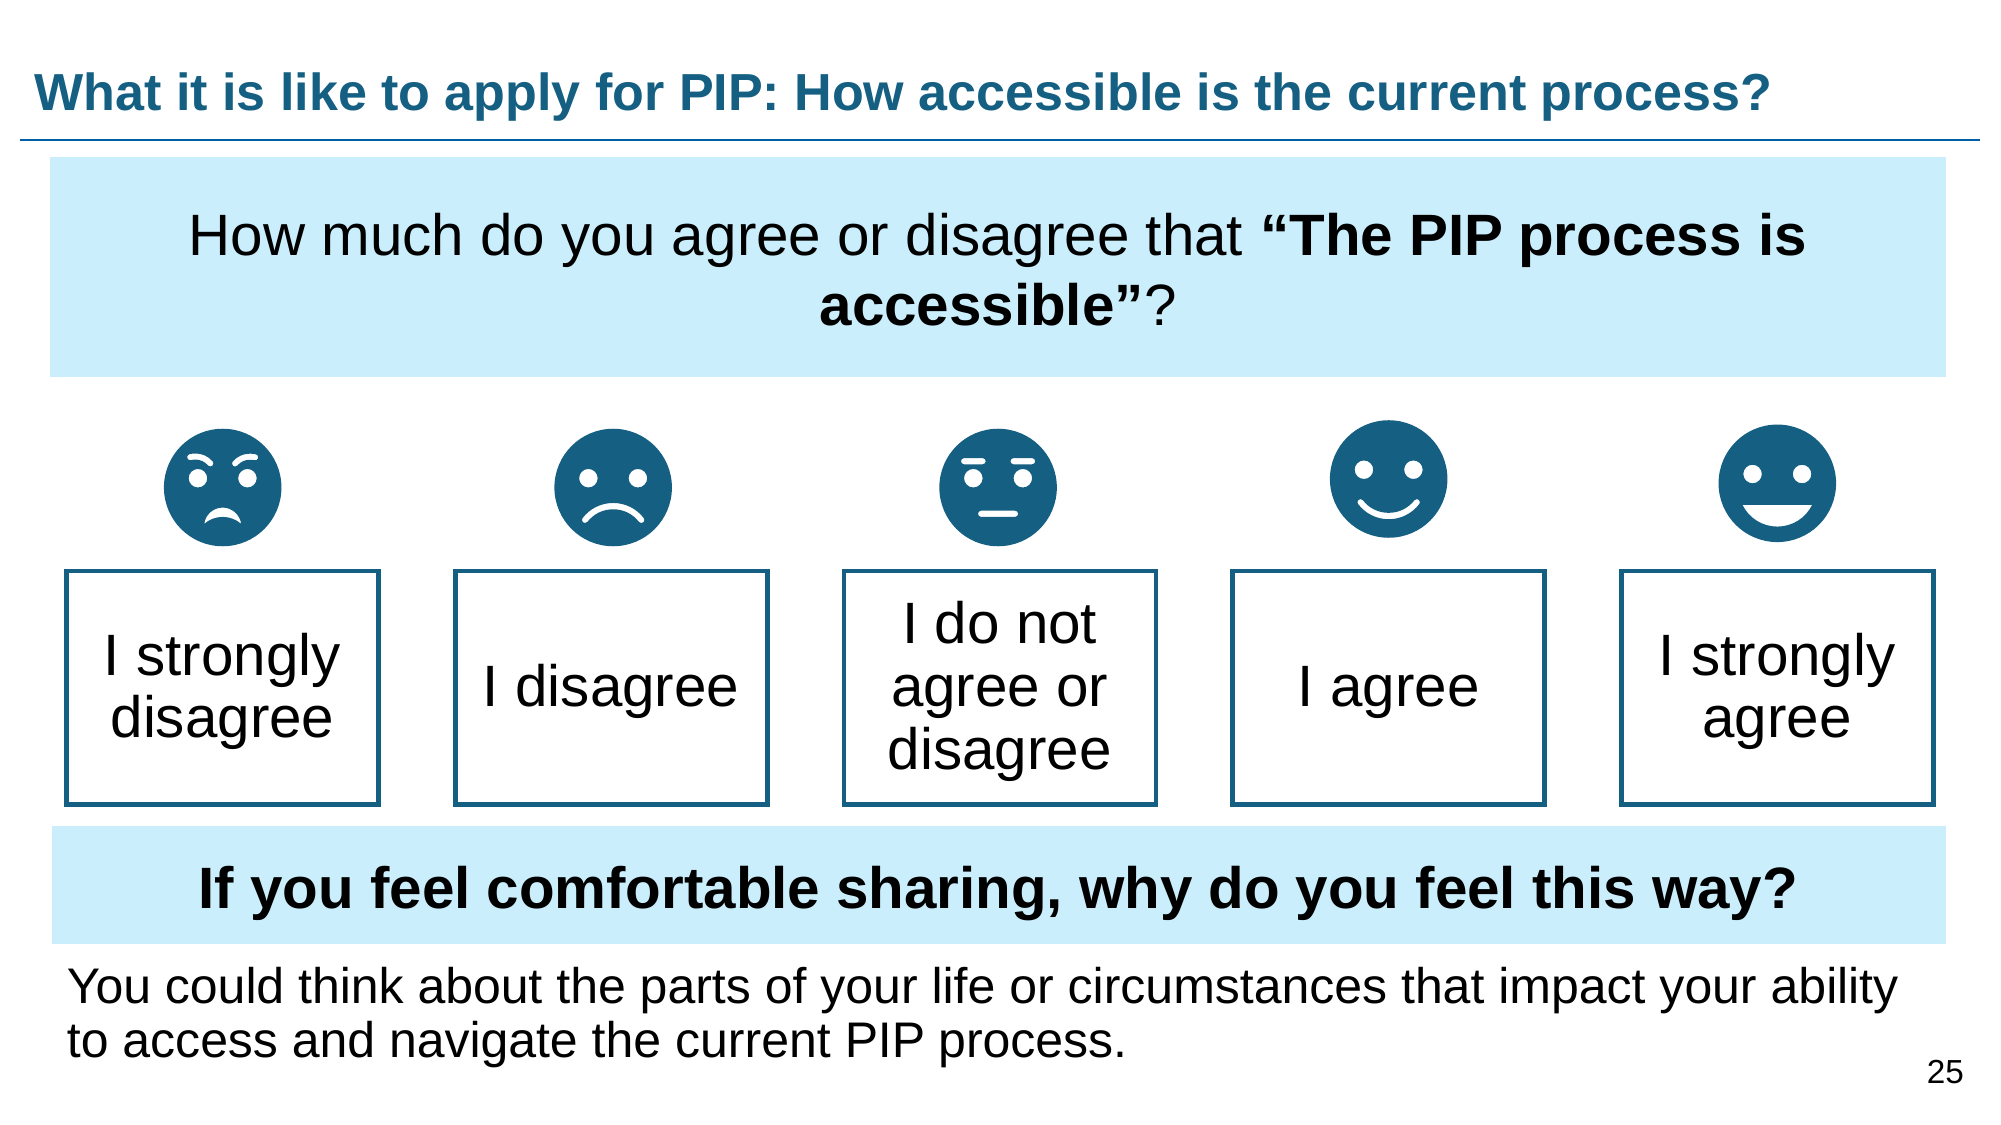

# What it is like to apply for PIP: How accessible is the current process?
How much do you agree or disagree that “The PIP process is accessible”?
I strongly disagree
I disagree
I do not agree or disagree
I agree
I strongly agree
If you feel comfortable sharing, why do you feel this way?
You could think about the parts of your life or circumstances that impact your ability to access and navigate the current PIP process.
25